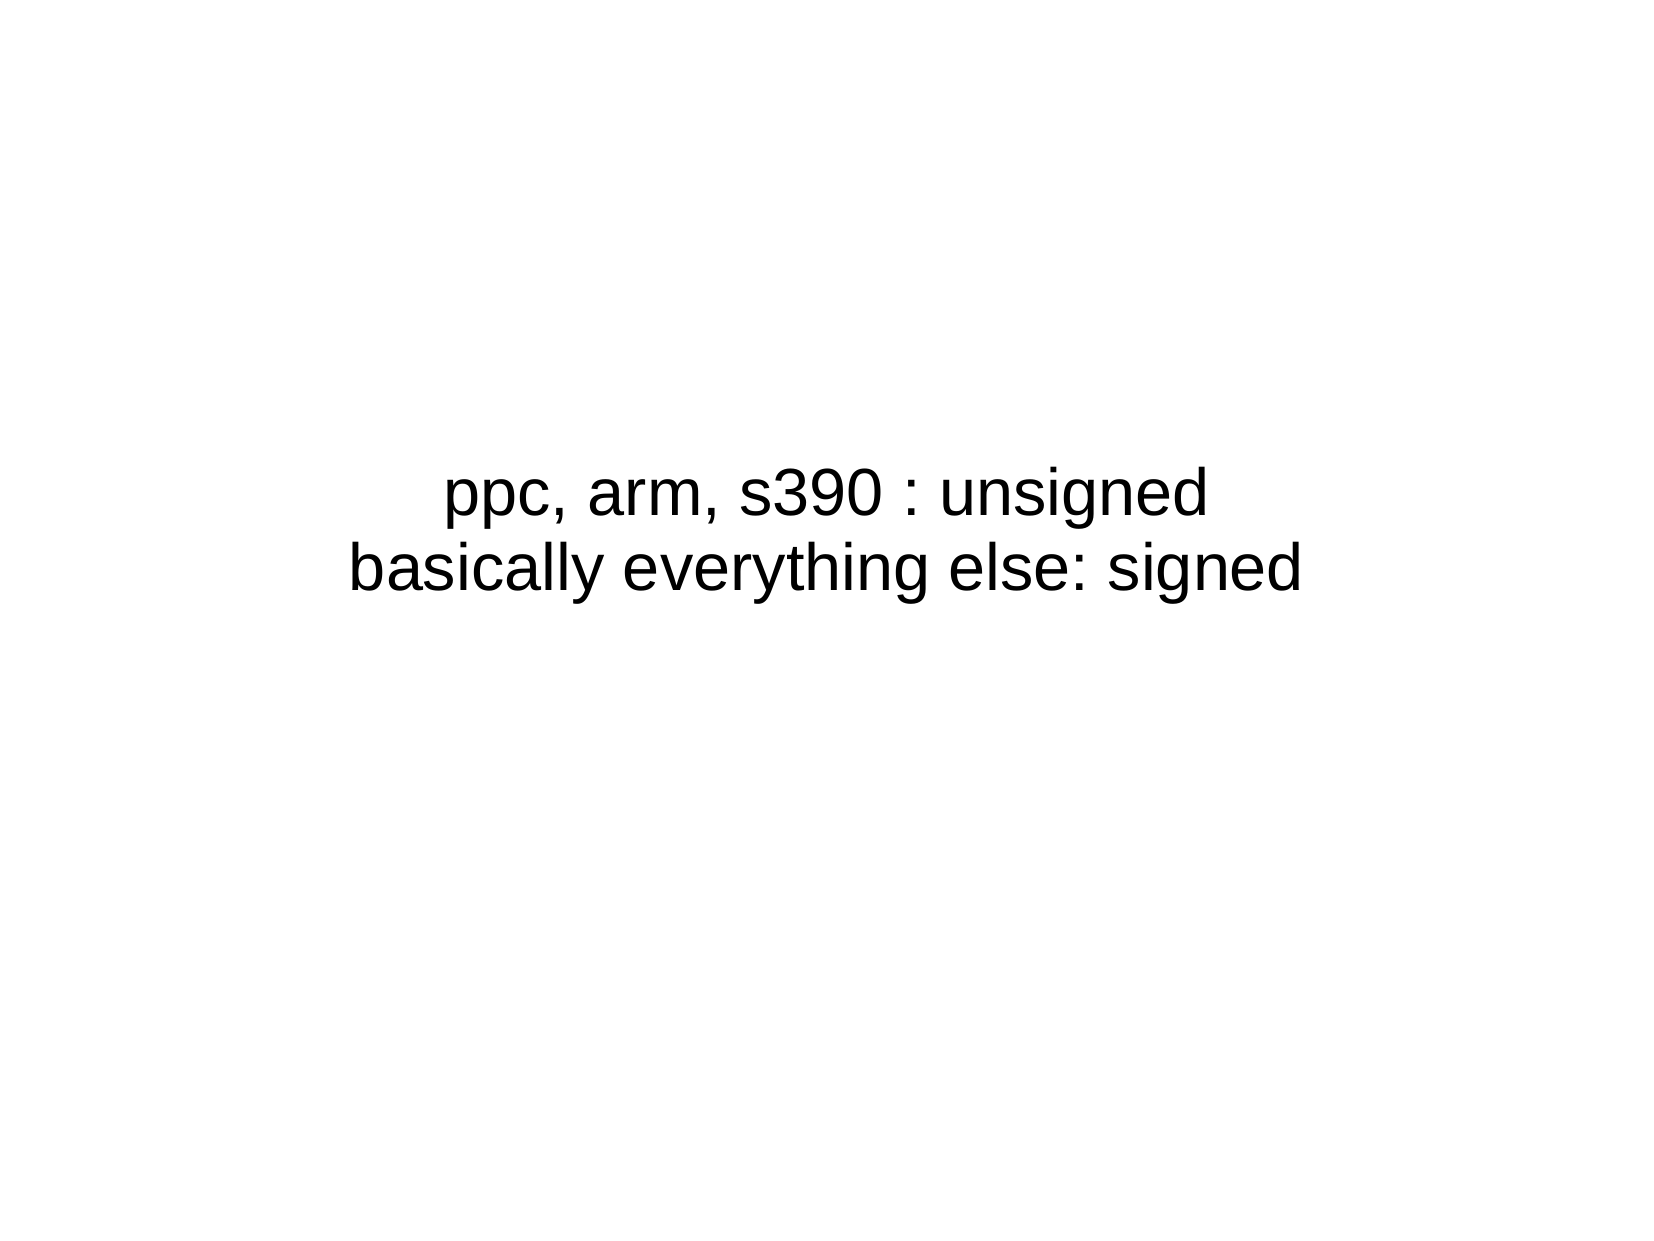

# ppc, arm, s390 : unsigned
basically everything else: signed